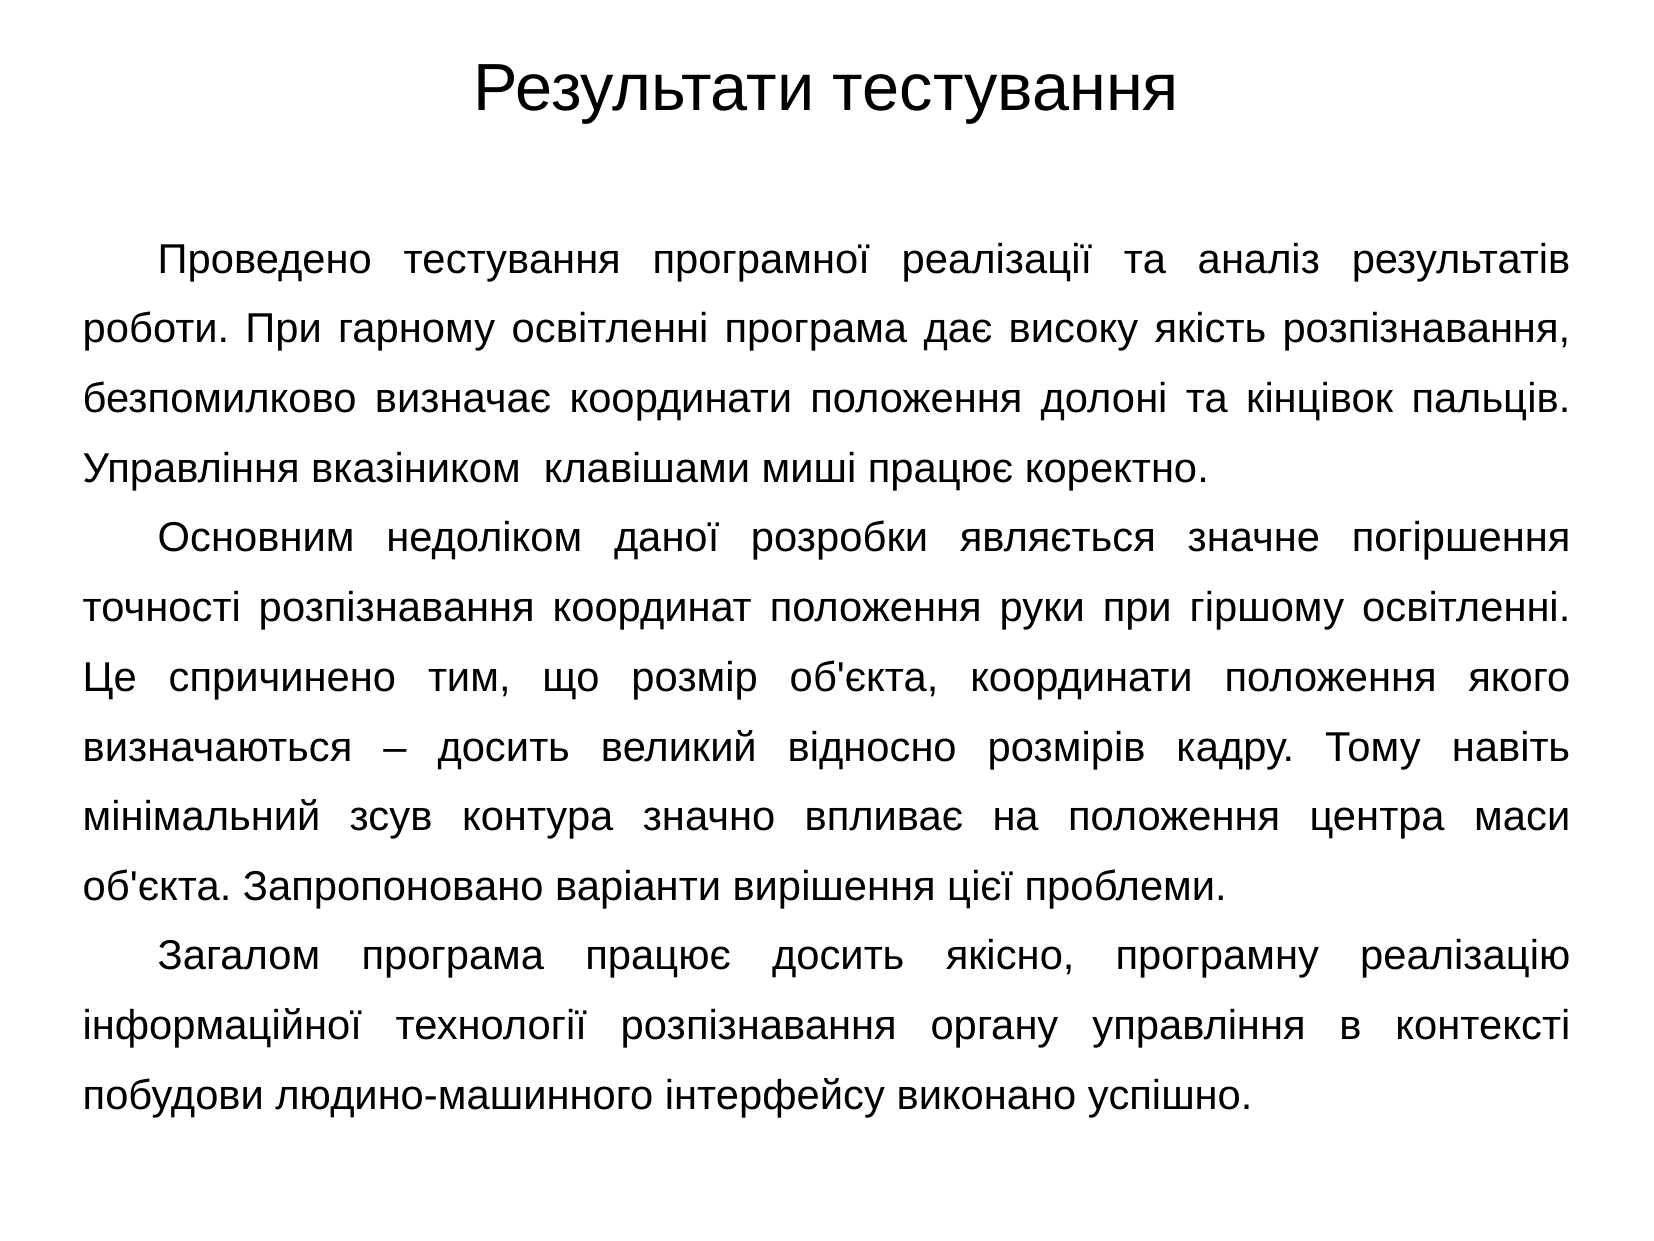

# Результати тестування
Проведено тестування програмної реалізації та аналіз результатів роботи. При гарному освітленні програма дає високу якість розпізнавання, безпомилково визначає координати положення долоні та кінцівок пальців. Управління вказіником клавішами миші працює коректно.
Основним недоліком даної розробки являється значне погіршення точності розпізнавання координат положення руки при гіршому освітленні. Це спричинено тим, що розмір об'єкта, координати положення якого визначаються – досить великий відносно розмірів кадру. Тому навіть мінімальний зсув контура значно впливає на положення центра маси об'єкта. Запропоновано варіанти вирішення цієї проблеми.
Загалом програма працює досить якісно, програмну реалізацію інформаційної технології розпізнавання органу управління в контексті побудови людино-машинного інтерфейсу виконано успішно.